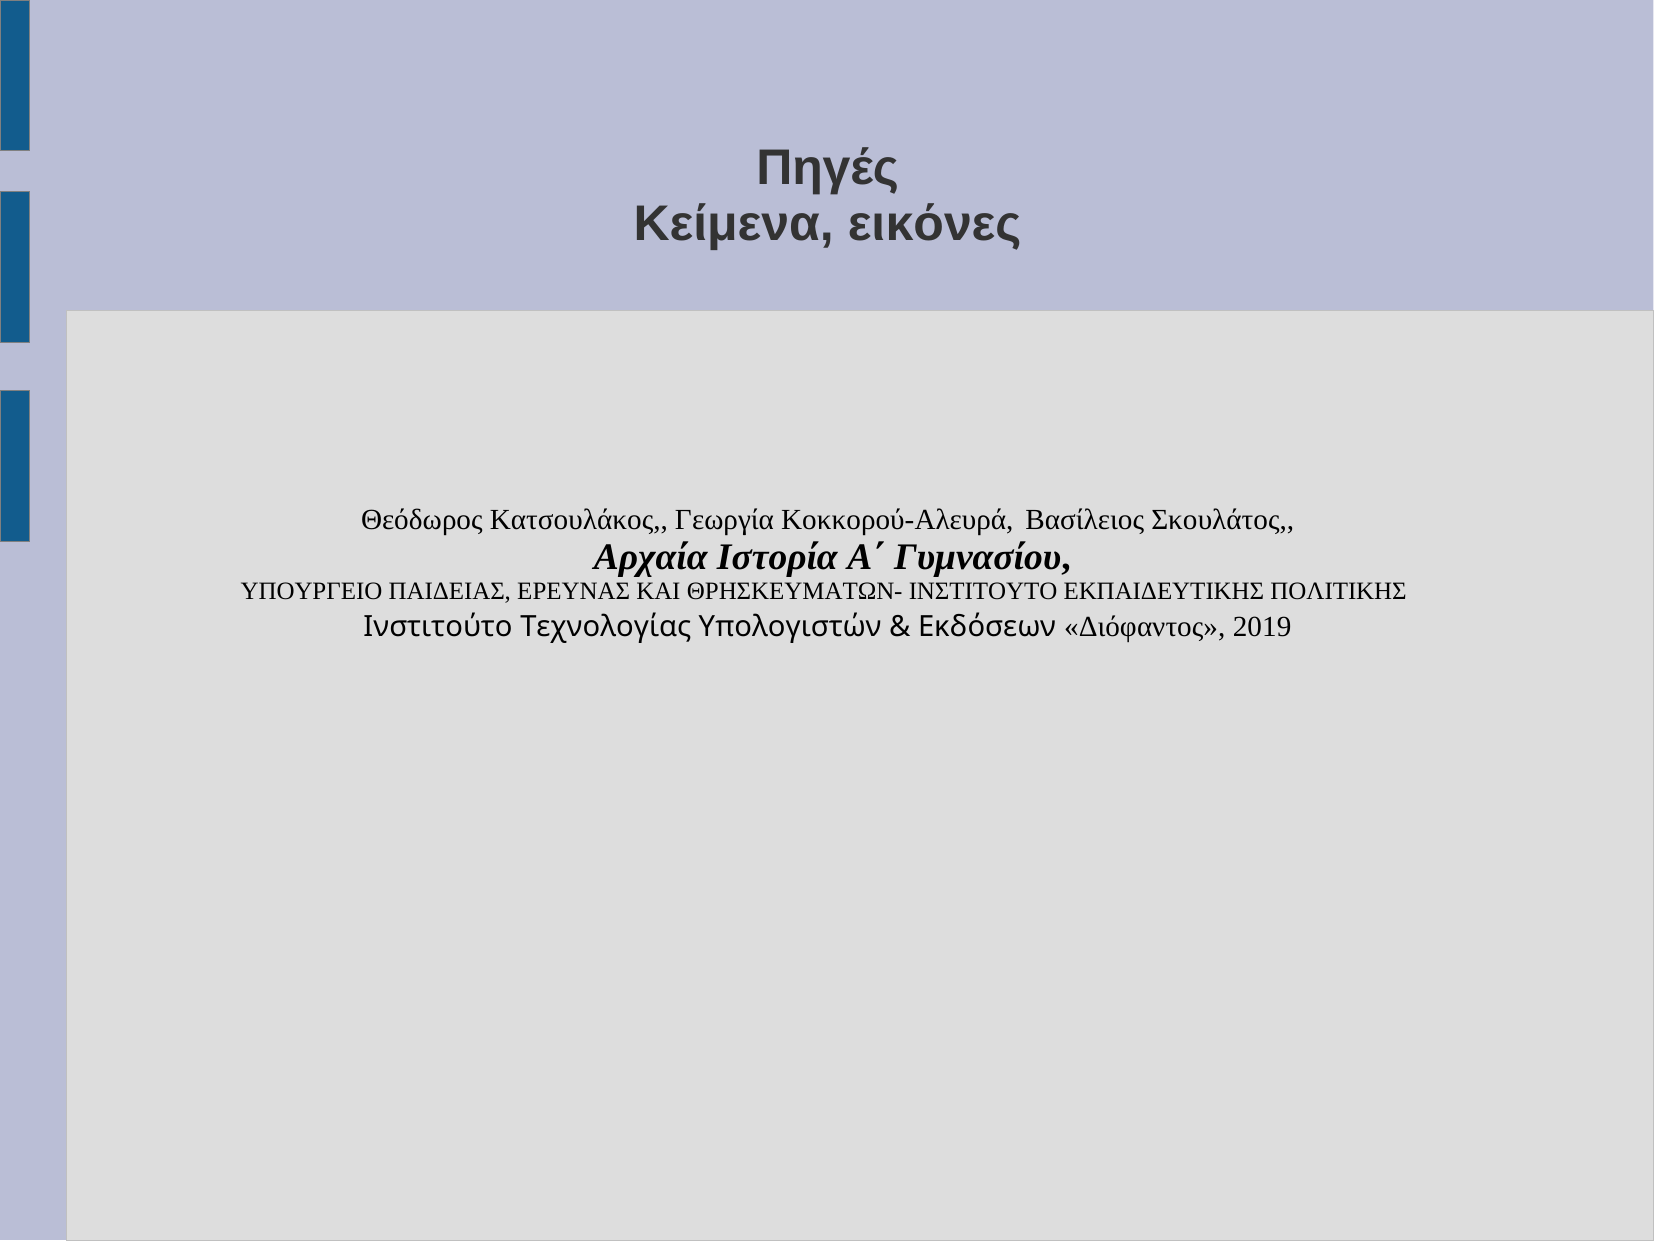

# Πηγές Κείμενα, εικόνες
Θεόδωρος Κατσουλάκος,, Γεωργία Κοκκορού-Αλευρά,	Βασίλειος Σκουλάτος,,
 Αρχαία Ιστορία Α΄ Γυμνασίου,
ΥΠΟΥΡΓΕΙΟ ΠΑΙΔΕΙΑΣ, ΕΡΕΥΝΑΣ ΚΑΙ ΘΡΗΣΚΕΥΜΑΤΩΝ- ΙΝΣΤΙΤΟΥΤΟ ΕΚΠΑΙΔΕΥΤΙΚΗΣ ΠΟΛΙΤΙΚΗΣ
Ινστιτούτο Τεχνολογίας Υπολογιστών & Εκδόσεων «Διόφαντος», 2019